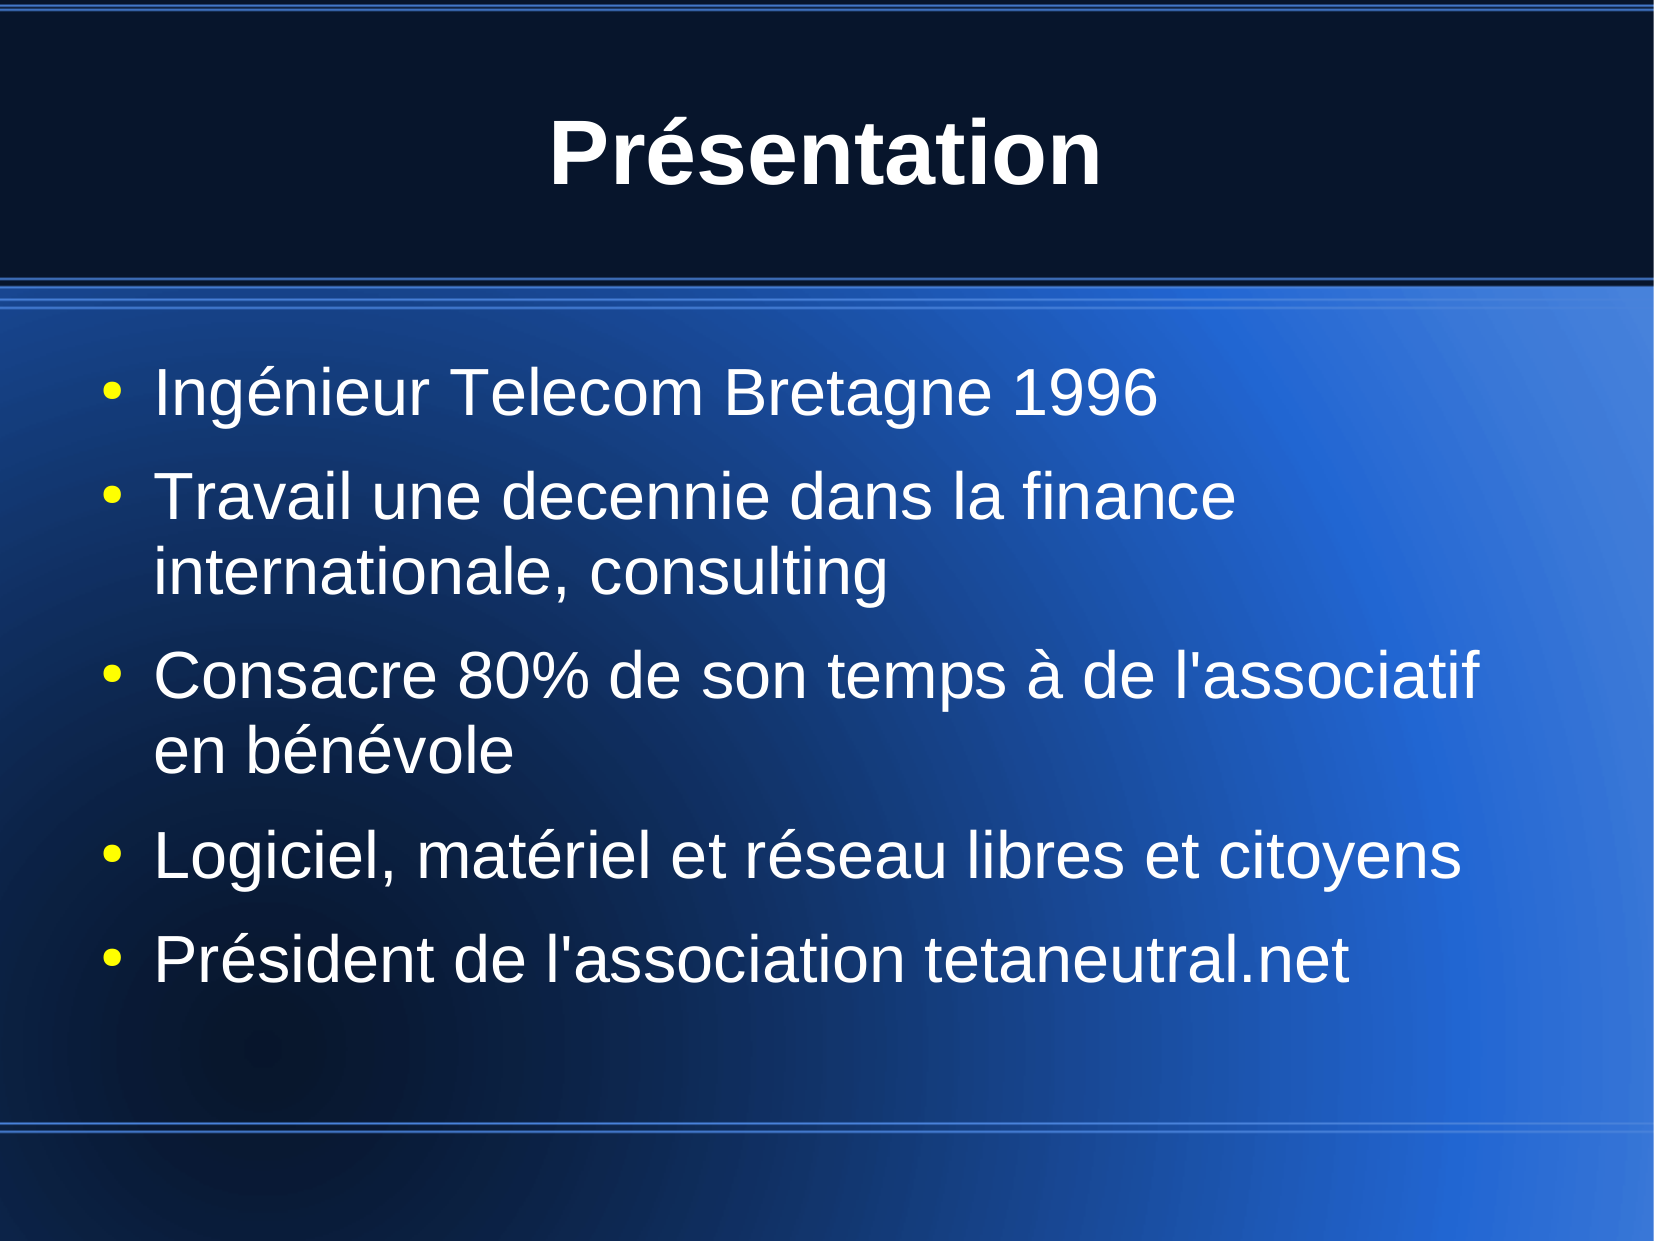

# Présentation
Ingénieur Telecom Bretagne 1996
Travail une decennie dans la finance internationale, consulting
Consacre 80% de son temps à de l'associatif en bénévole
Logiciel, matériel et réseau libres et citoyens
Président de l'association tetaneutral.net